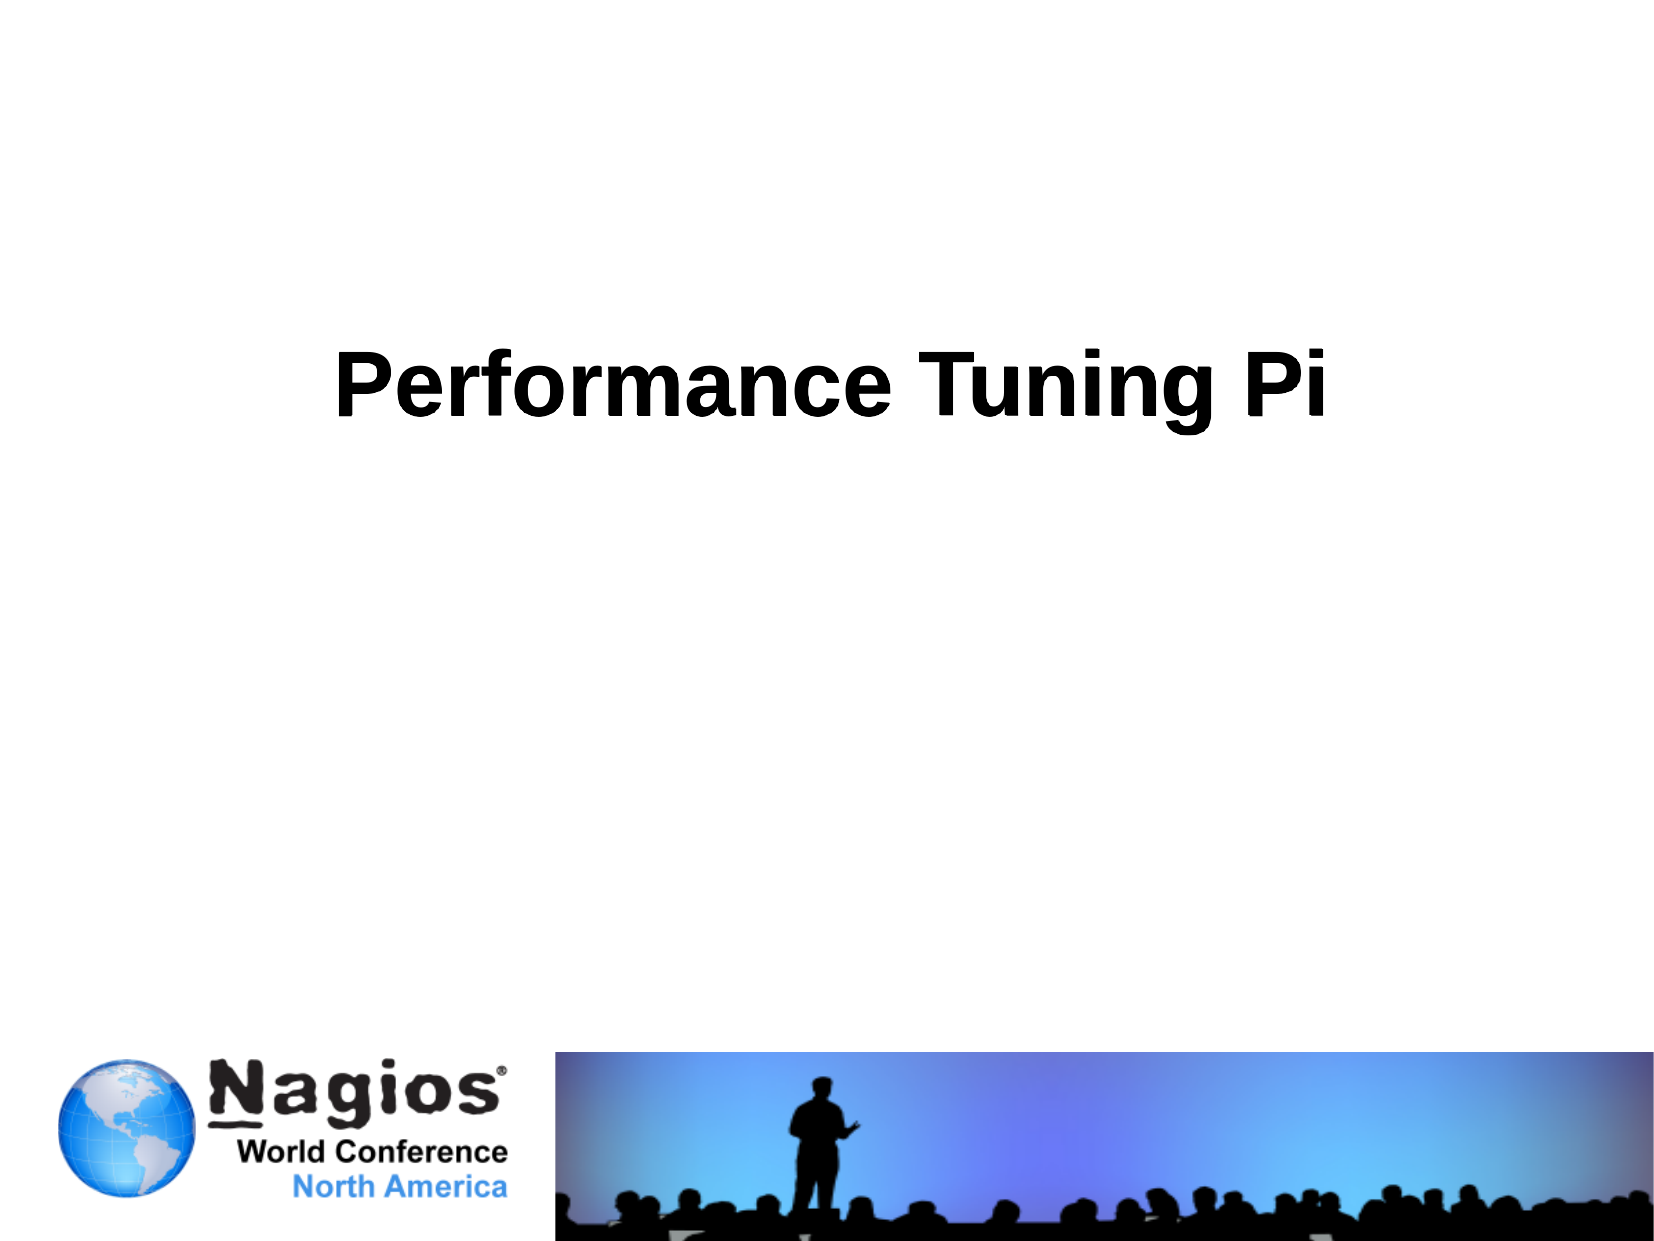

# Performance Tuning Pi
2011
Nagios World Conference
26